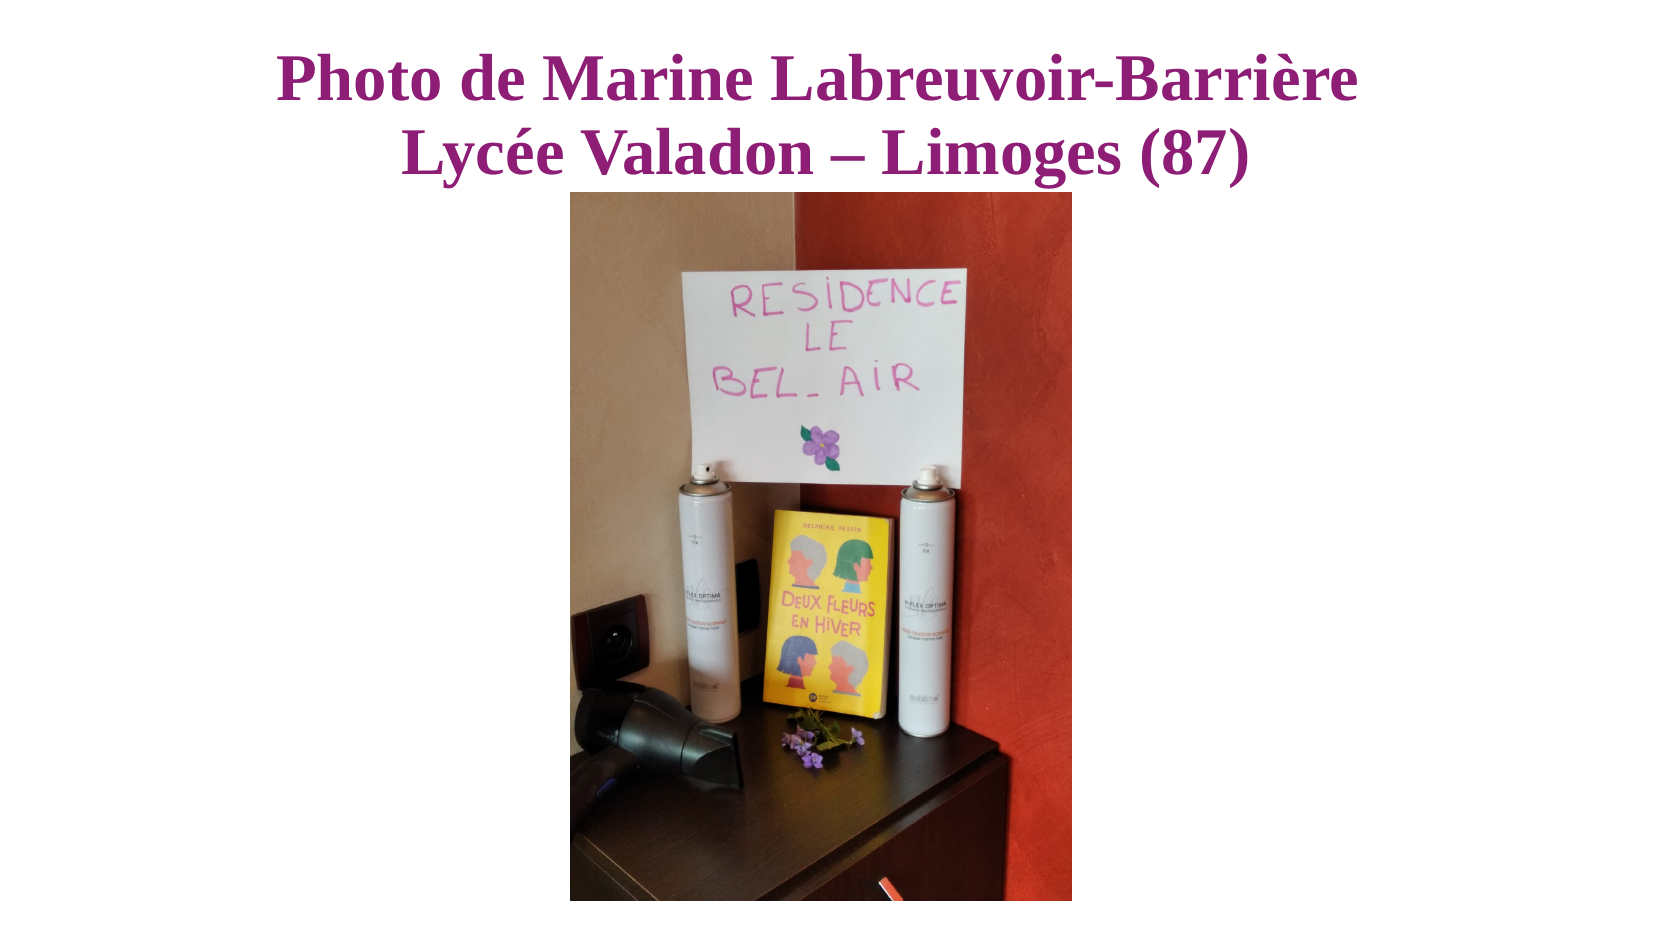

# Photo de Marine Labreuvoir-Barrière Lycée Valadon – Limoges (87)